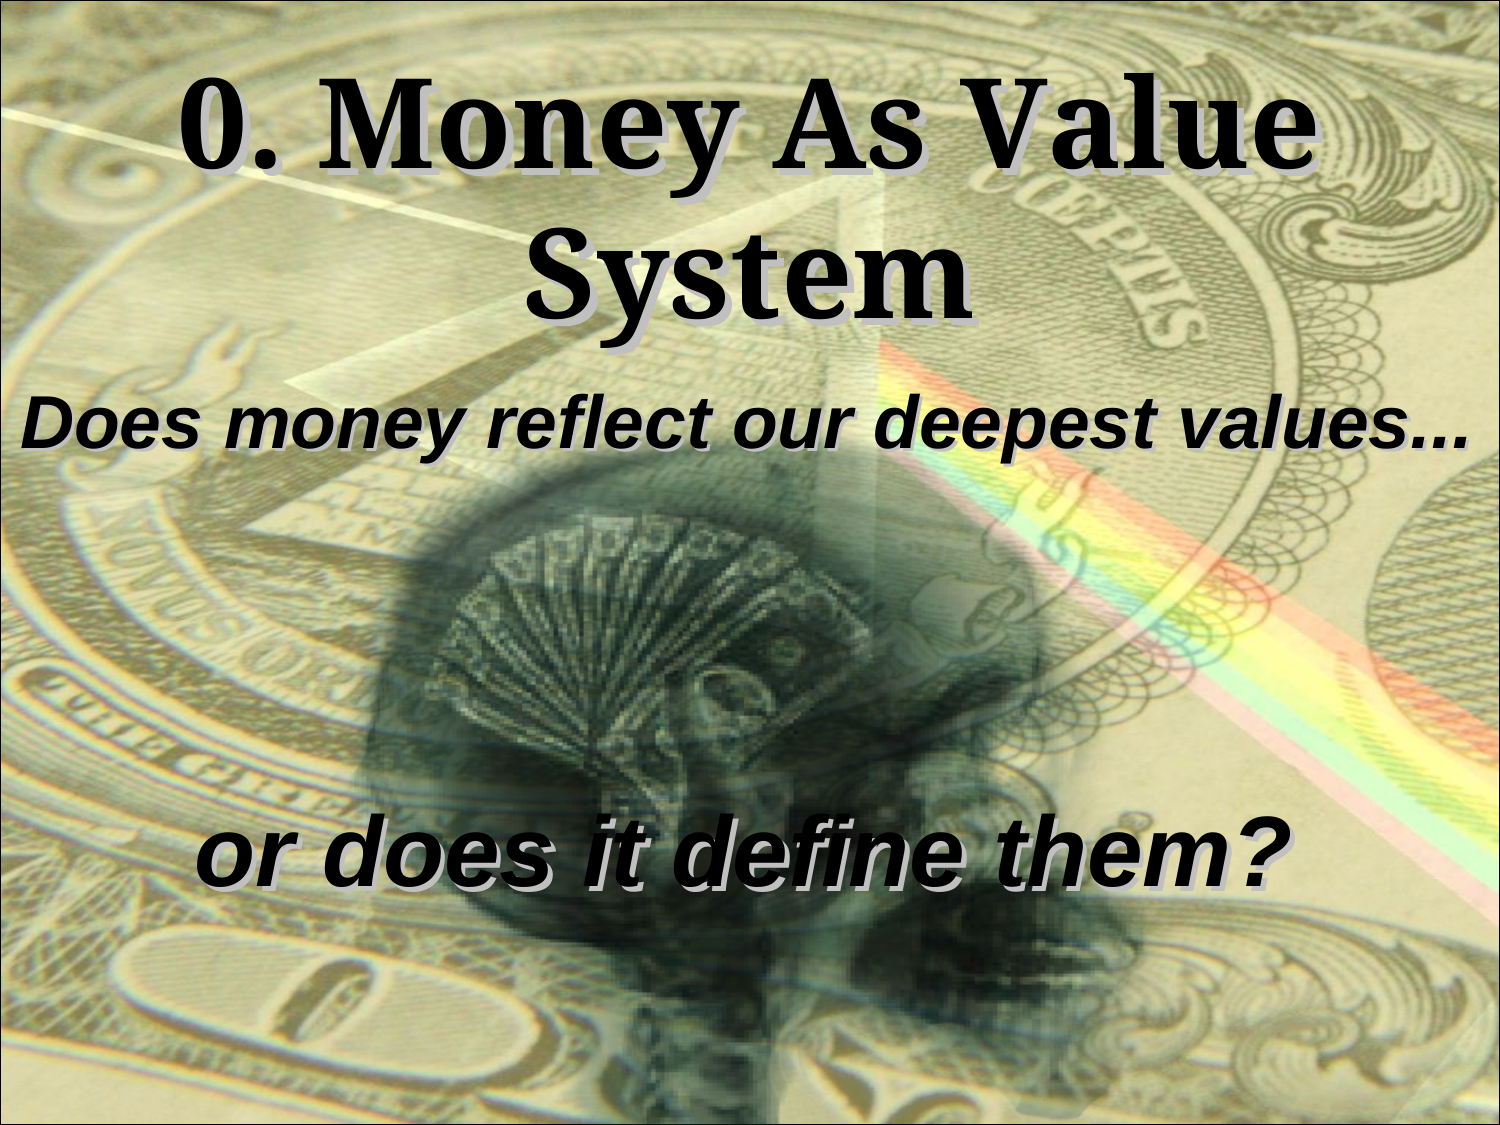

0. Money As Value System
Does money reflect our deepest values...
or does it define them?